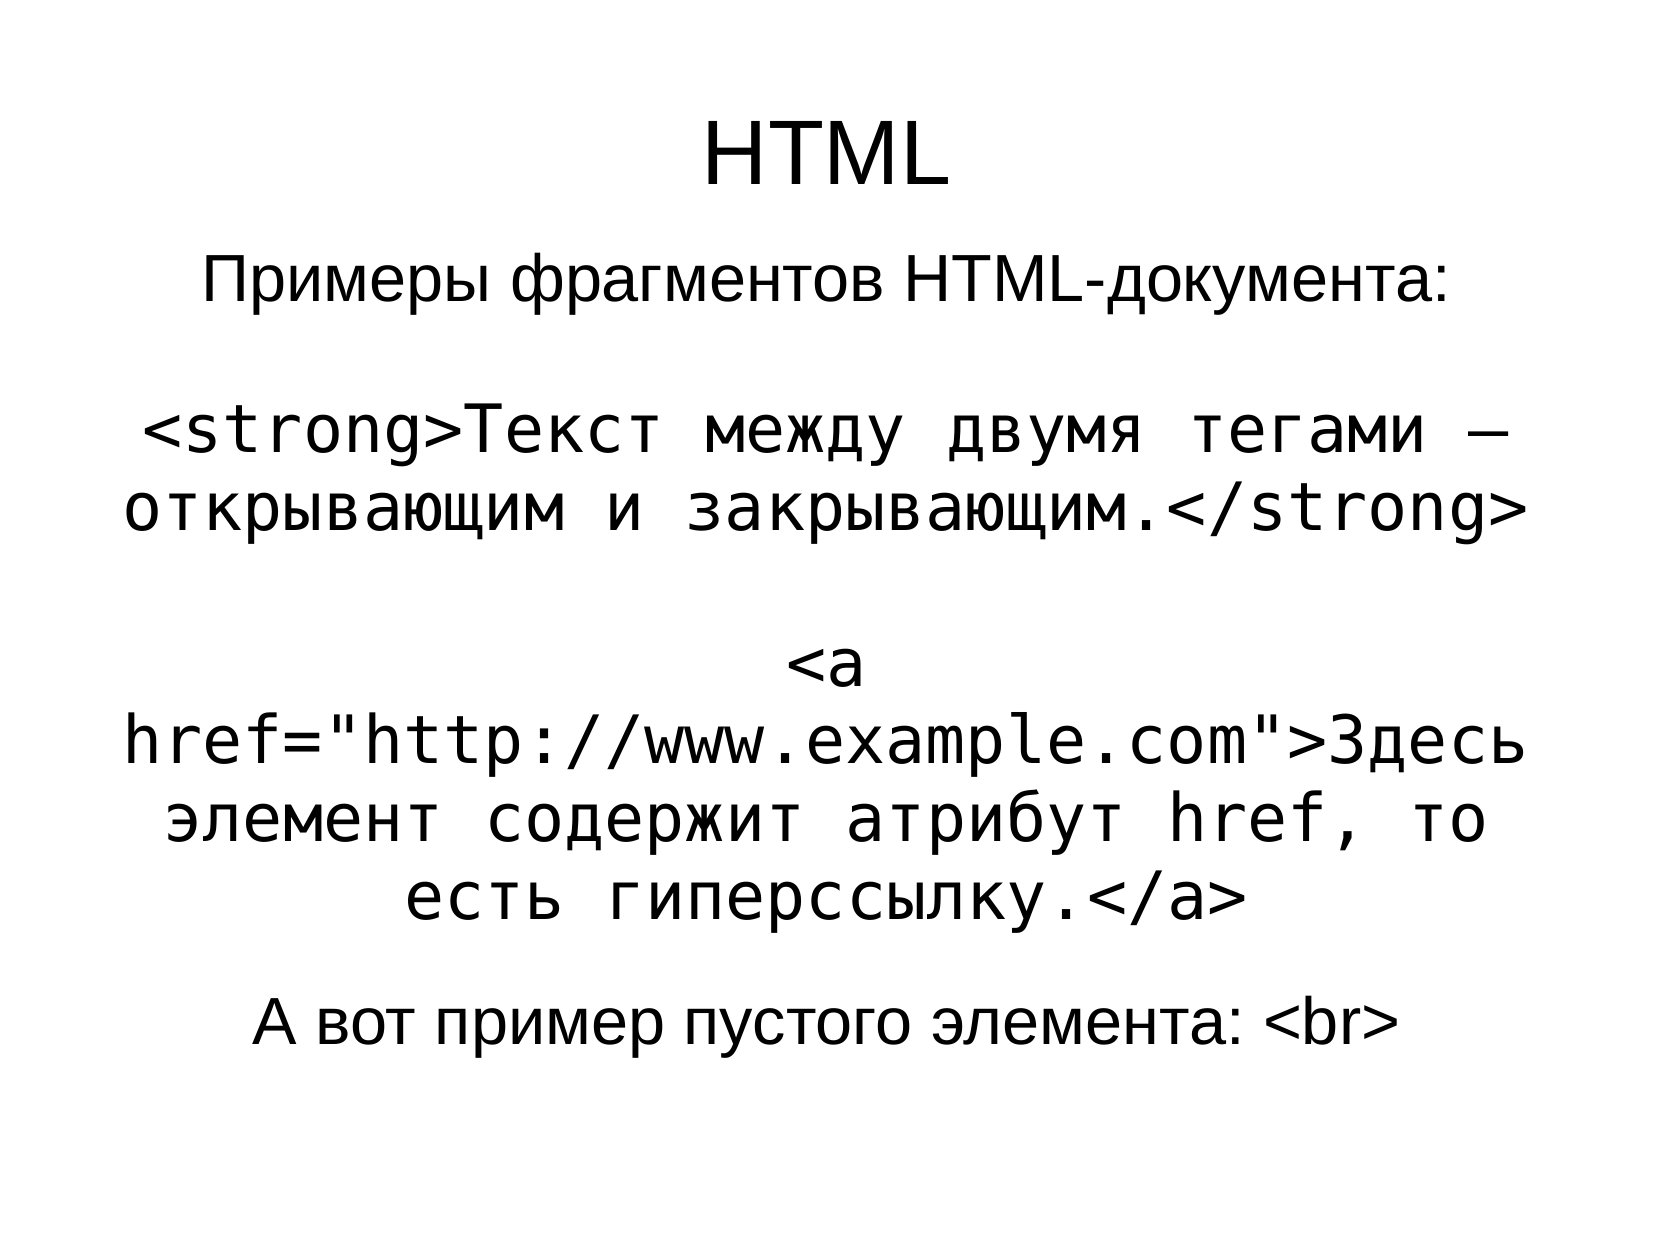

# HTML
Примеры фрагментов HTML-документа:
<strong>Текст между двумя тегами — открывающим и закрывающим.</strong>
<a href="http://www.example.com">Здесь элемент содержит атрибут href, то есть гиперссылку.</a>
А вот пример пустого элемента: <br>